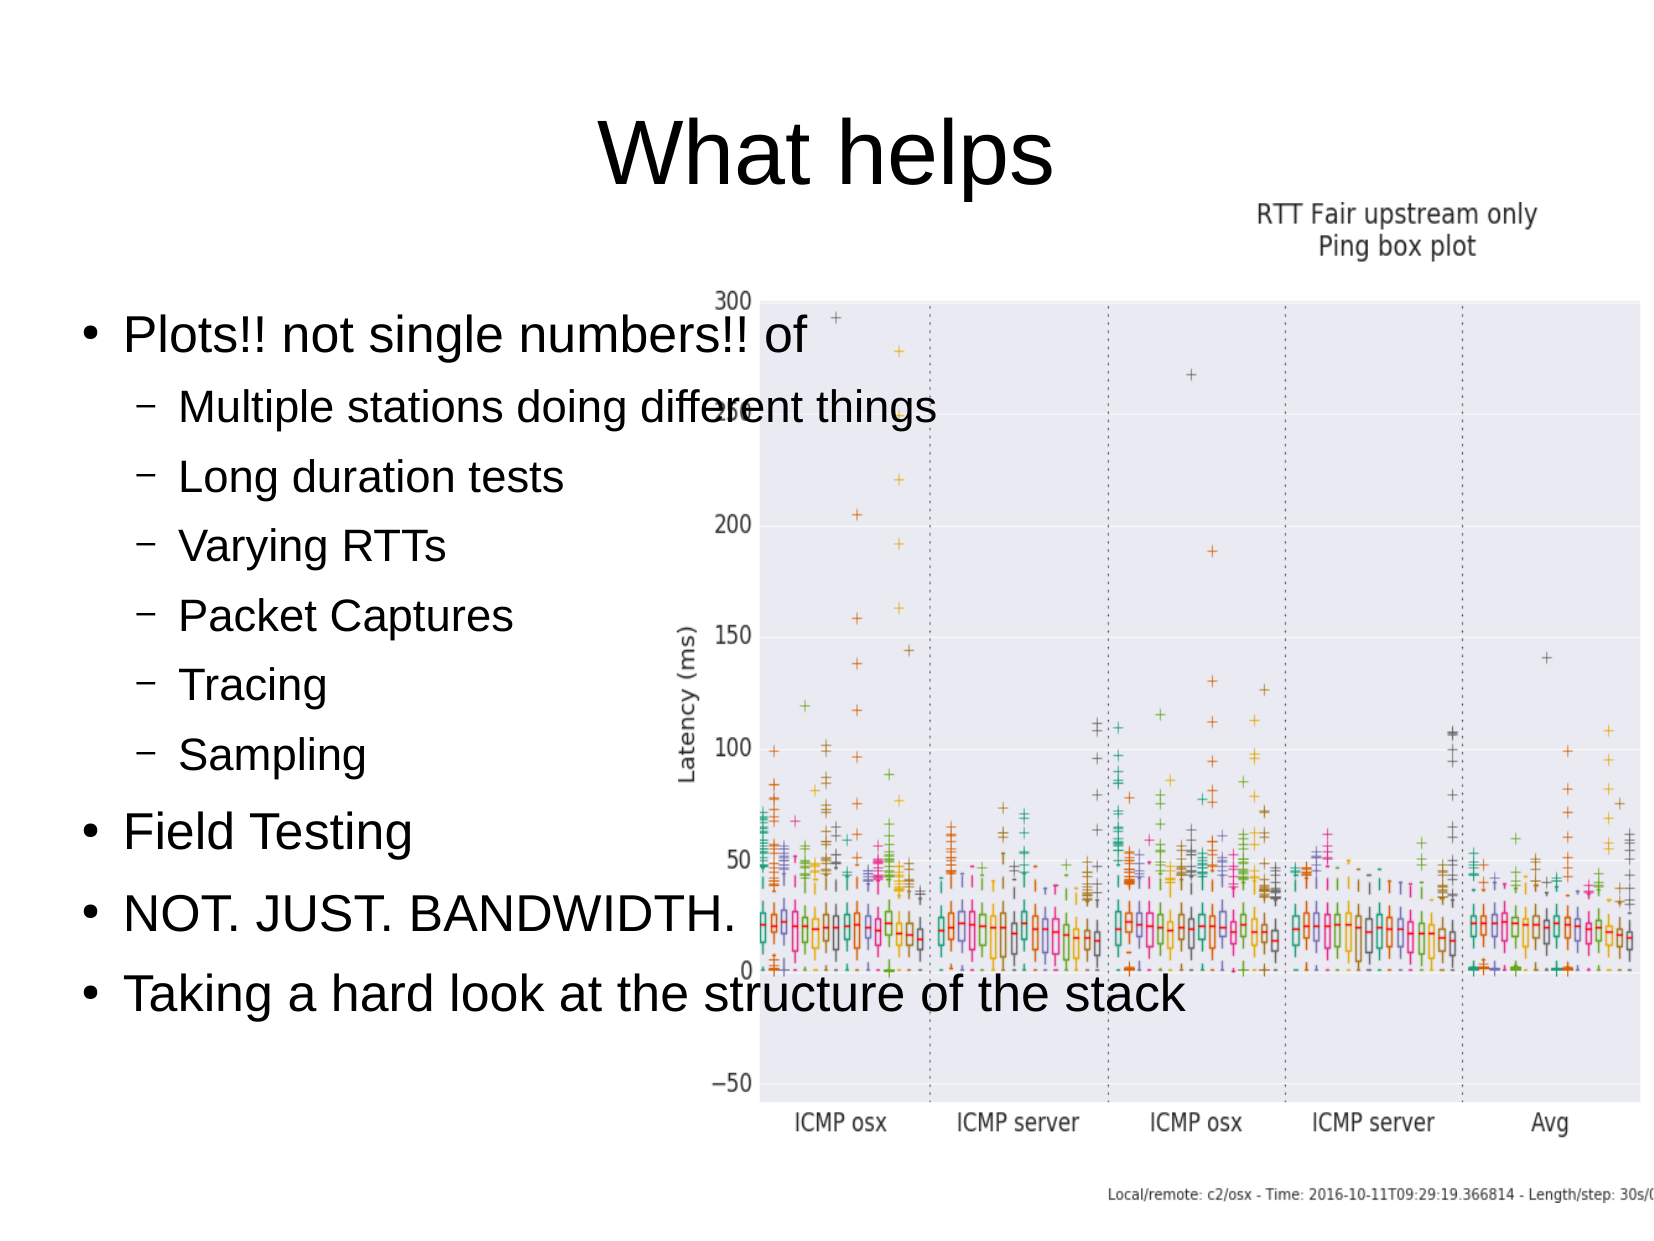

# What helps
Plots!! not single numbers!! of
Multiple stations doing different things
Long duration tests
Varying RTTs
Packet Captures
Tracing
Sampling
Field Testing
NOT. JUST. BANDWIDTH.
Taking a hard look at the structure of the stack